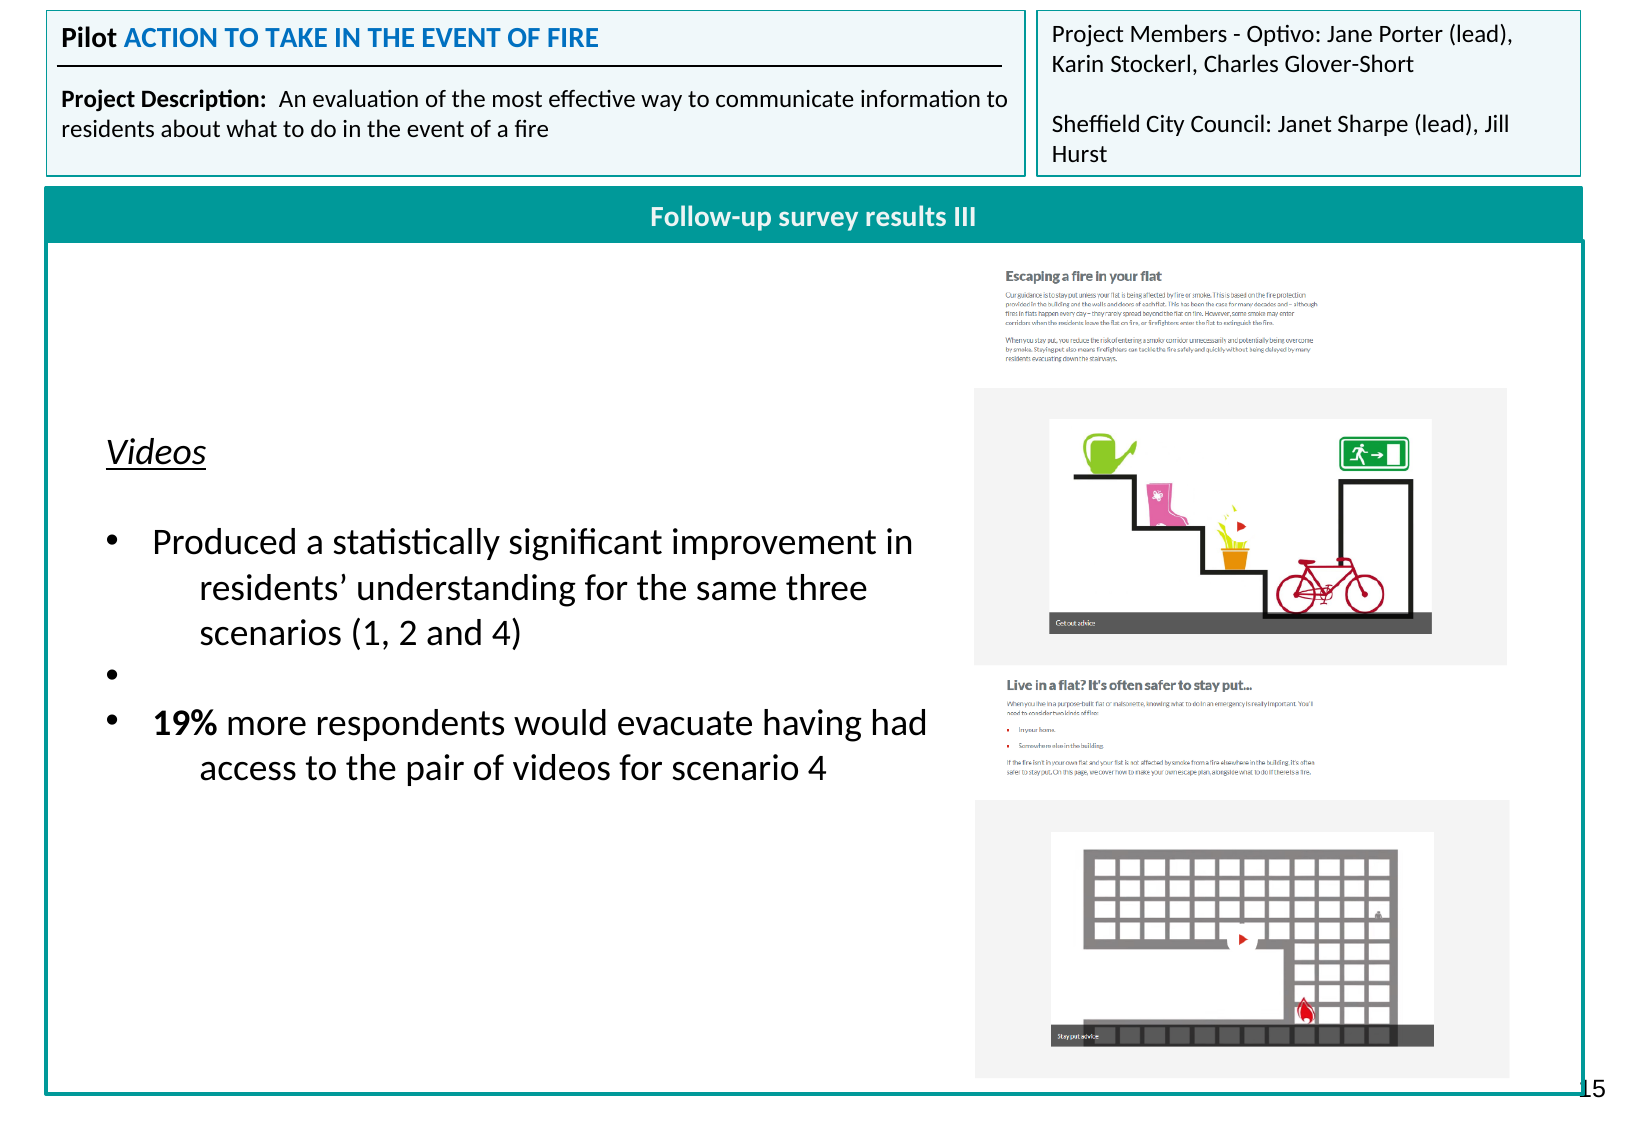

Pilot Action to take in the event of fire
Project Description: An evaluation of the most effective way to communicate information to residents about what to do in the event of a fire
Project Members - Optivo: Jane Porter (lead), Karin Stockerl, Charles Glover-Short
Sheffield City Council: Janet Sharpe (lead), Jill Hurst
Follow-up survey results III
Videos
Produced a statistically significant improvement in residents’ understanding for the same three scenarios (1, 2 and 4)
19% more respondents would evacuate having had access to the pair of videos for scenario 4